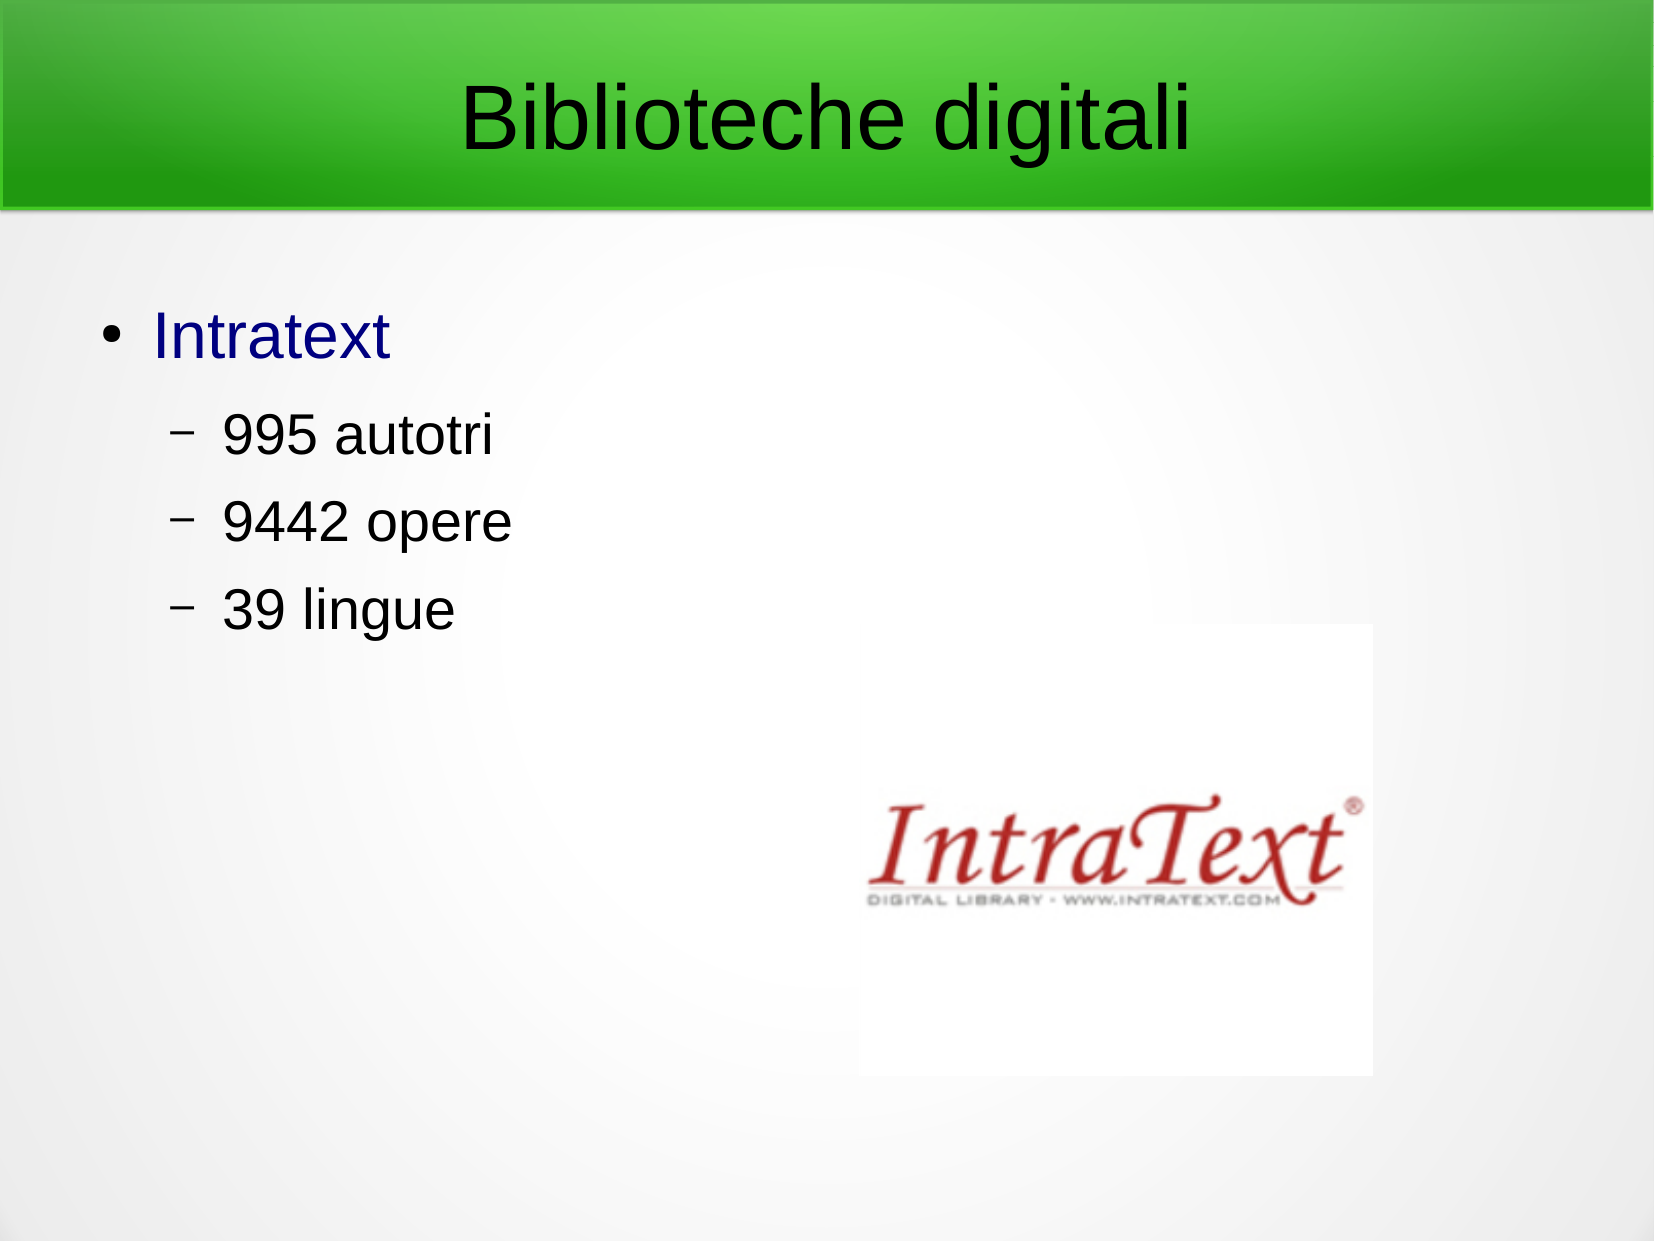

# Biblioteche digitali
Intratext
995 autotri
9442 opere
39 lingue